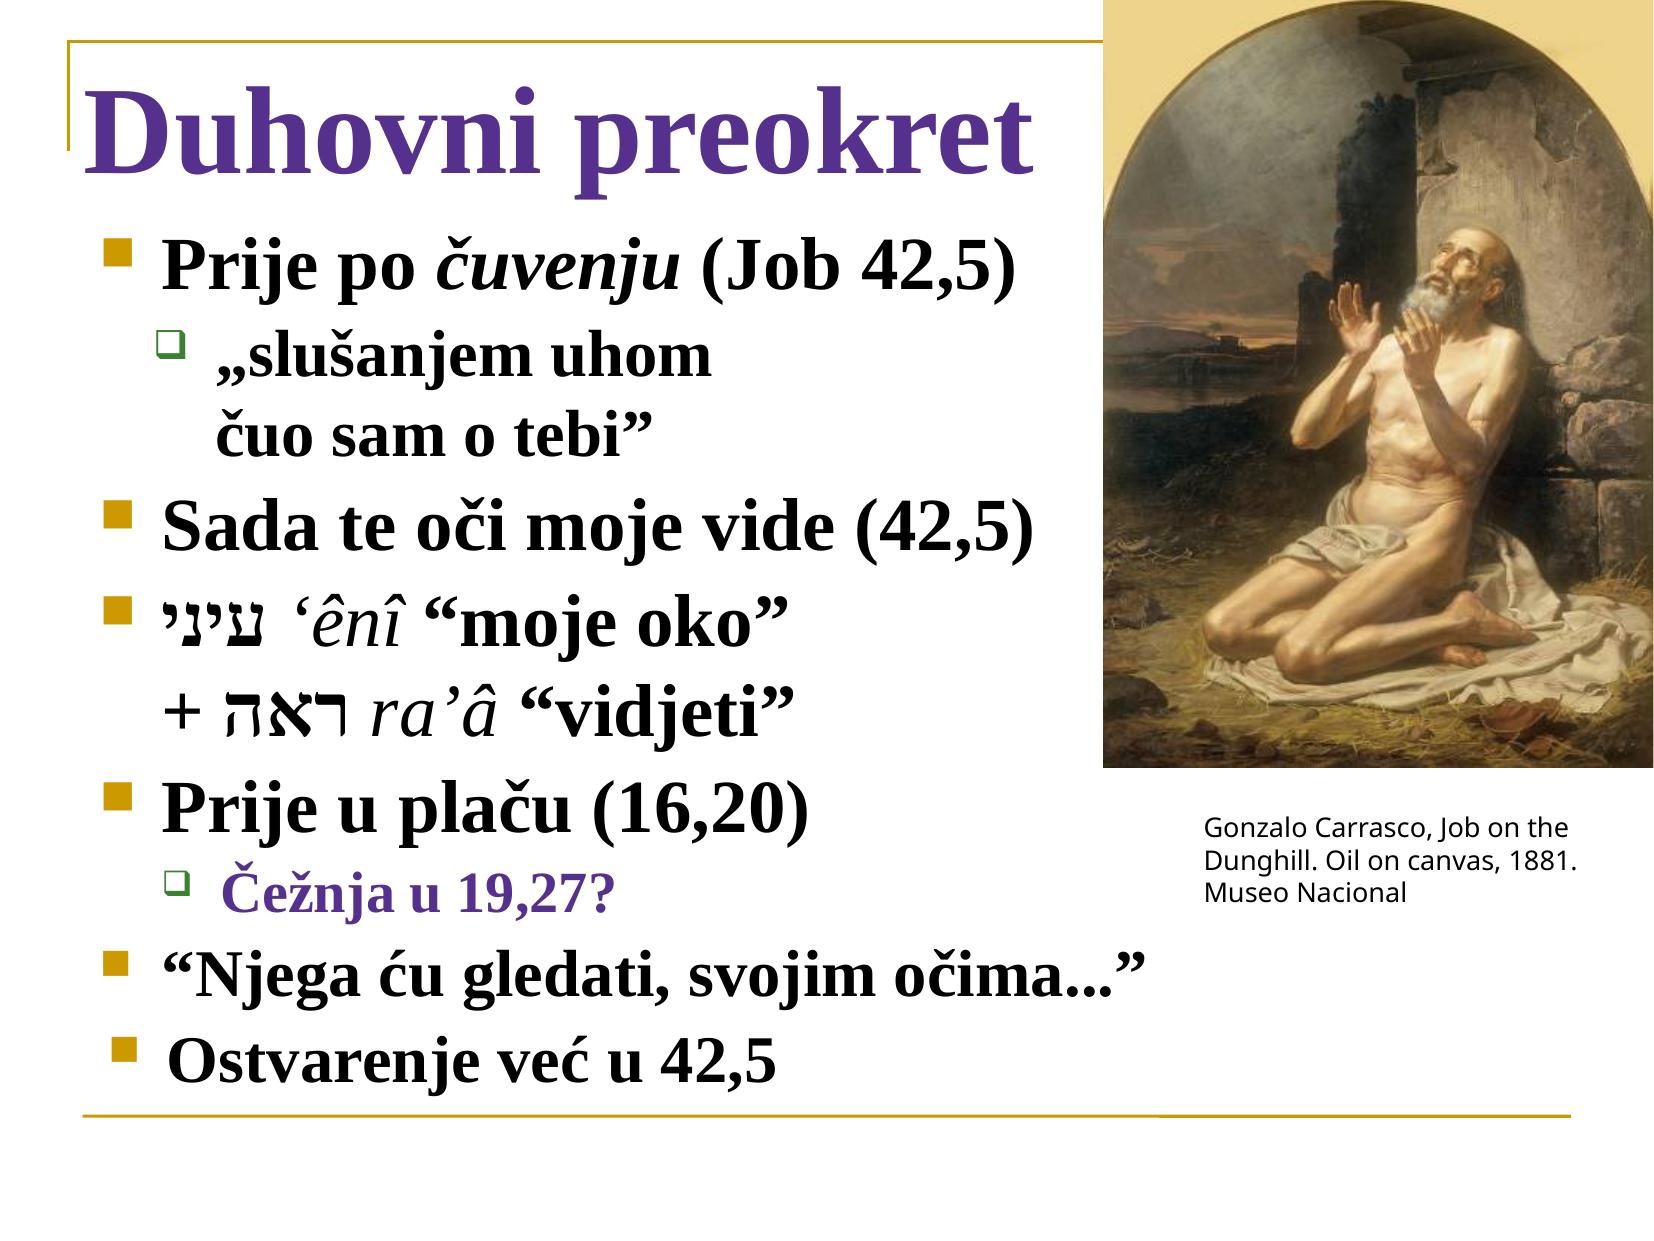

# Duhovni preokret
Prije po čuvenju (Job 42,5)
„slušanjem uhom
čuo sam o tebi”
Sada te oči moje vide (42,5)
עיני ‘ênî “moje oko”
+ ראה ra’â “vidjeti”
Prije u plaču (16,20)
Čežnja u 19,27?
“Njega ću gledati, svojim očima...”
Ostvarenje već u 42,5
Gonzalo Carrasco, Job on the Dunghill. Oil on canvas, 1881. Museo Nacional